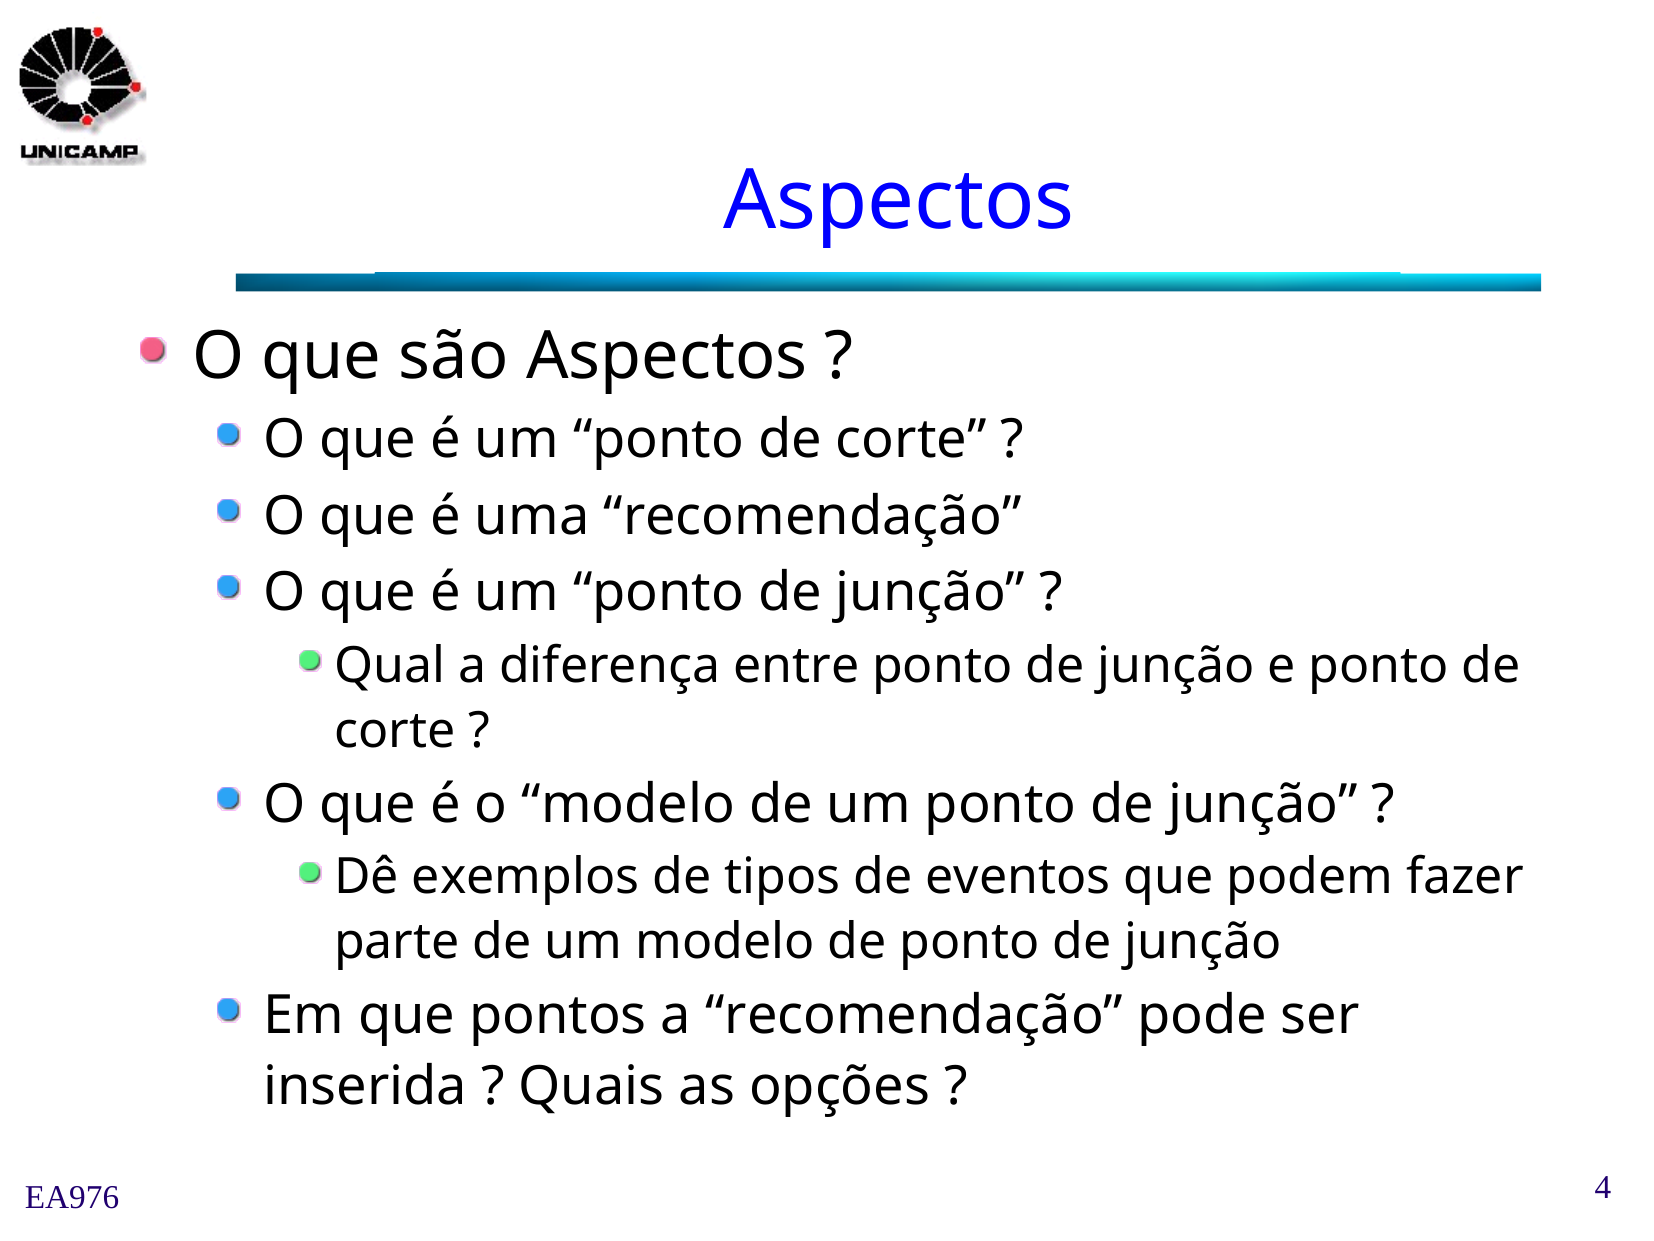

# Aspectos
O que são Aspectos ?
O que é um “ponto de corte” ?
O que é uma “recomendação”
O que é um “ponto de junção” ?
Qual a diferença entre ponto de junção e ponto de corte ?
O que é o “modelo de um ponto de junção” ?
Dê exemplos de tipos de eventos que podem fazer parte de um modelo de ponto de junção
Em que pontos a “recomendação” pode ser inserida ? Quais as opções ?
4